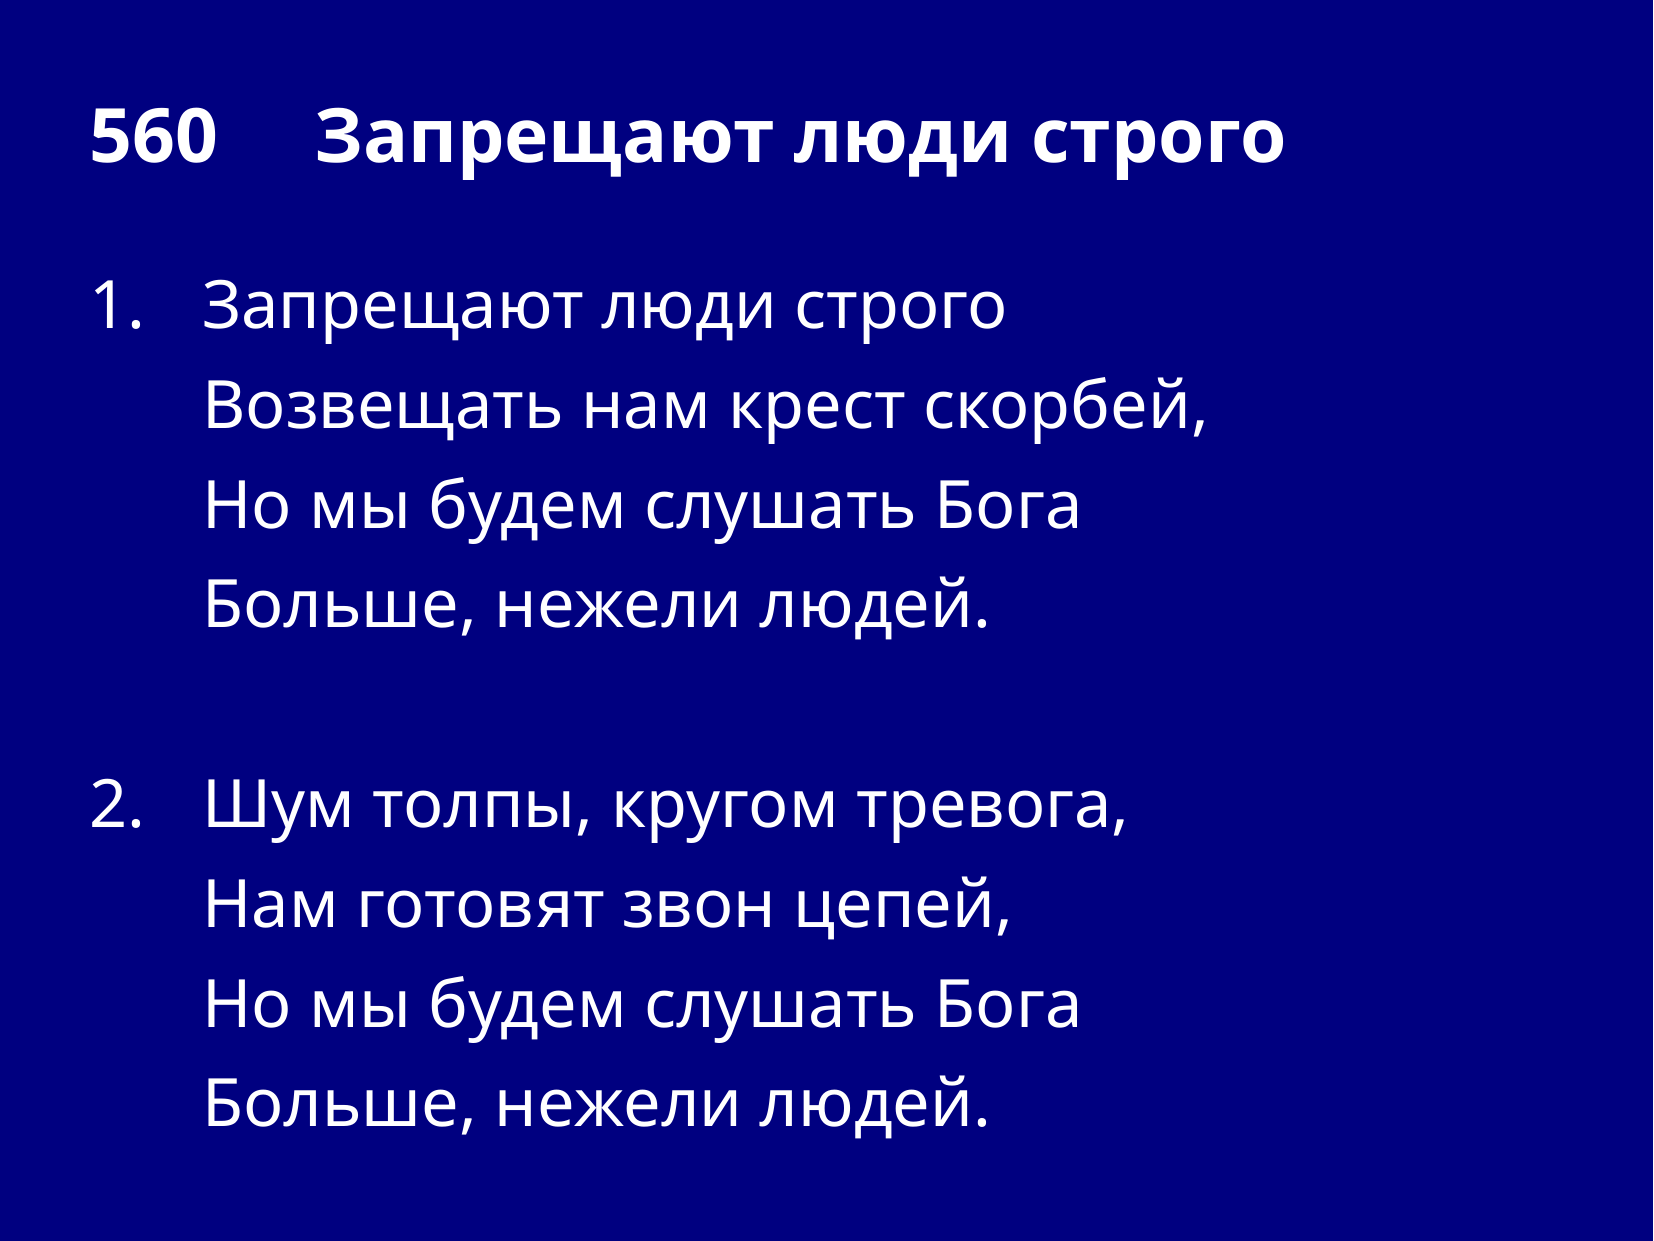

560	Запрещают люди строго
1.	Запрещают люди строго
	Возвещать нам крест скорбей,
	Но мы будем слушать Бога
	Больше, нежели людей.
2.	Шум толпы, кругом тревога,
	Нам готовят звон цепей,
	Но мы будем слушать Бога
	Больше, нежели людей.